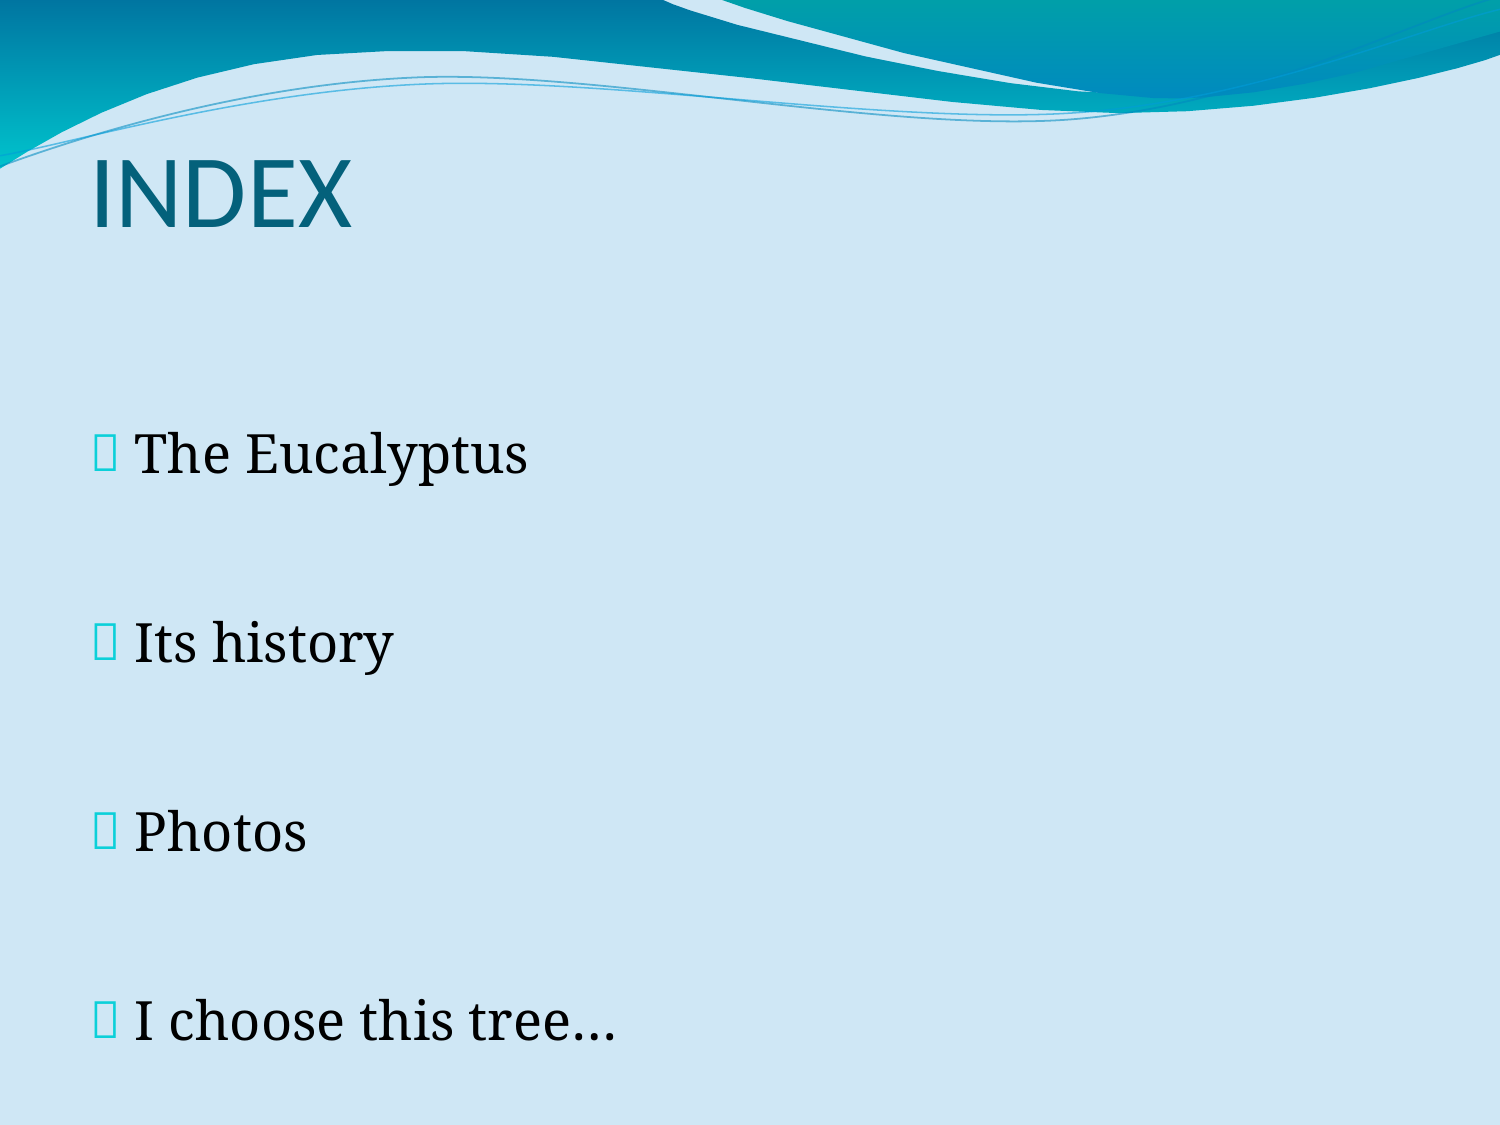

# INDEX
The Eucalyptus
Its history
Photos
I choose this tree…